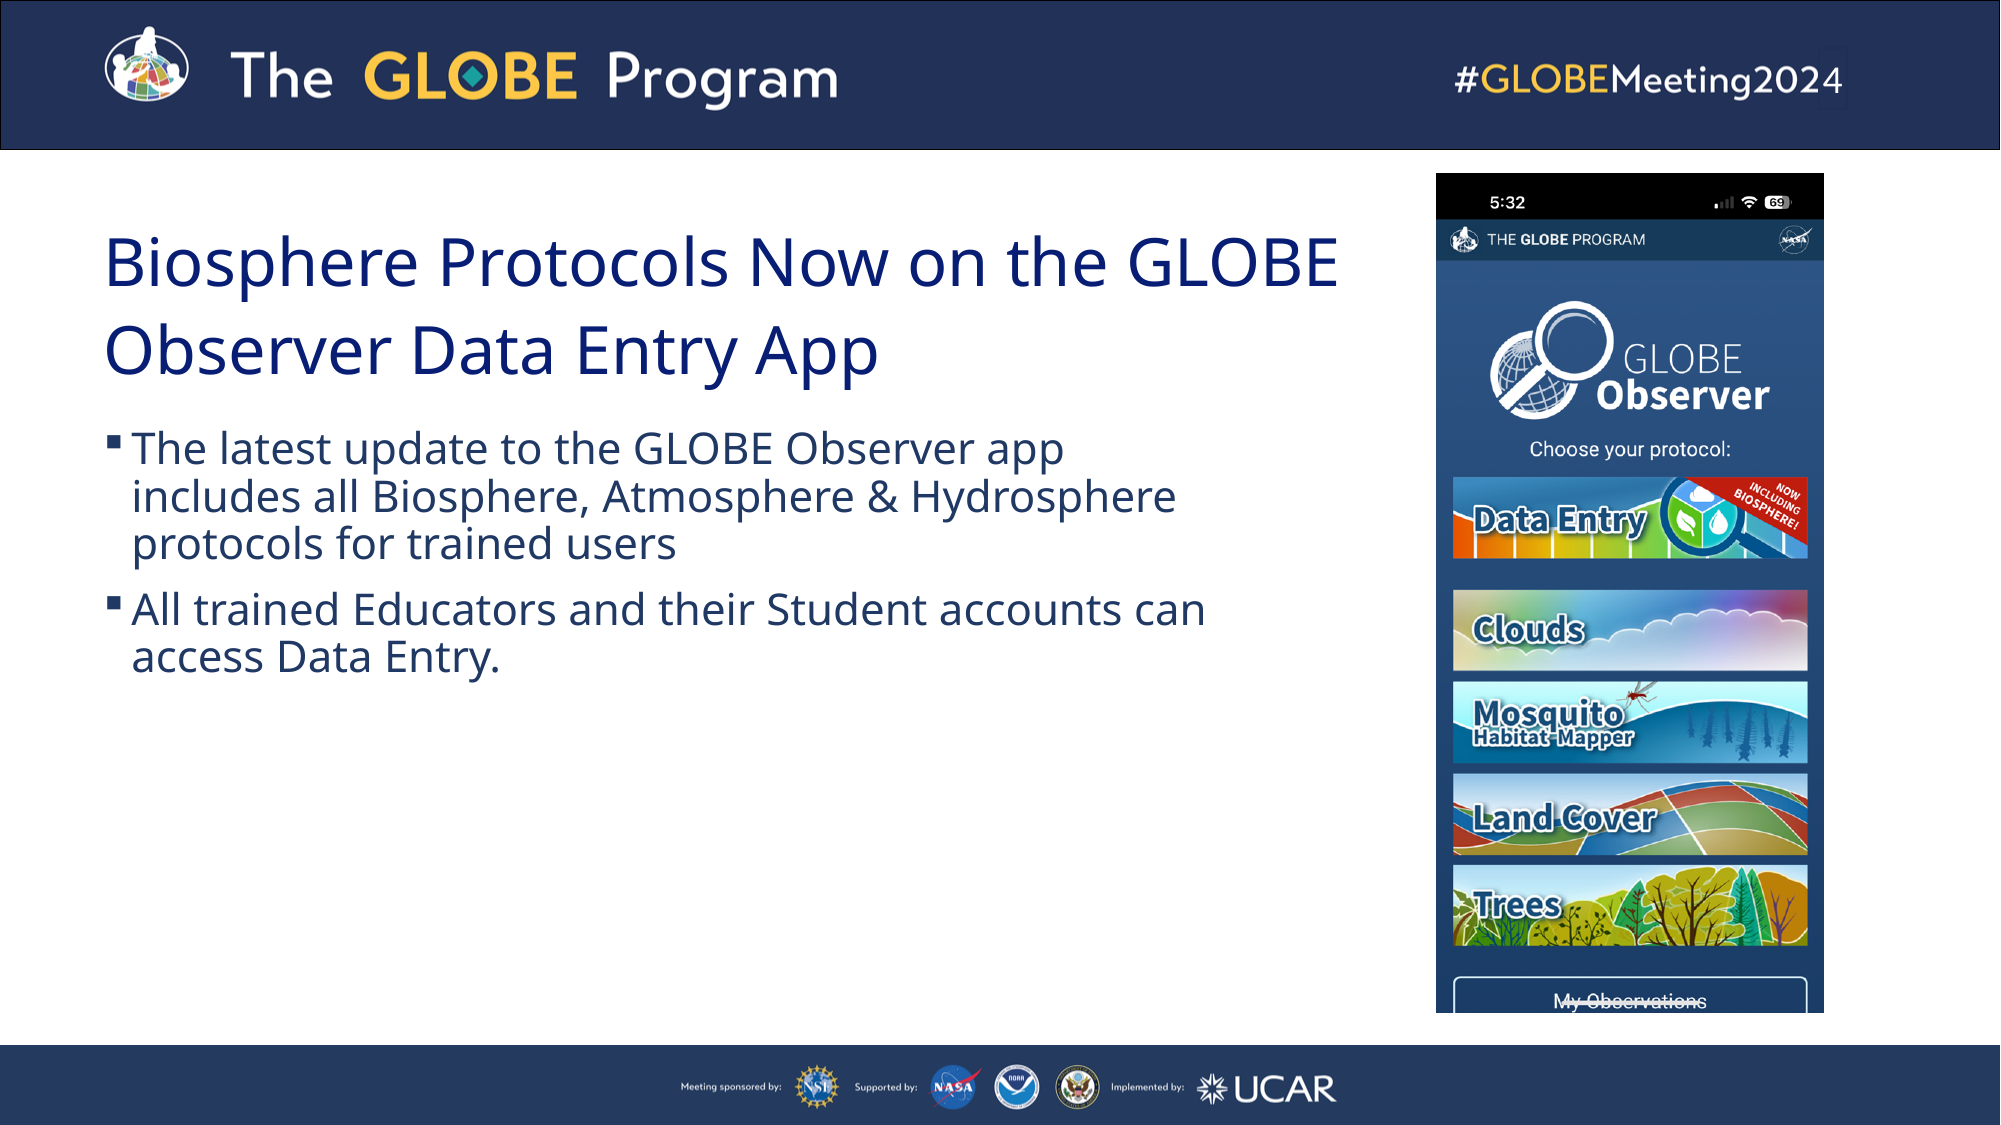

# Biosphere Protocols Now on the GLOBE Observer Data Entry App
The latest update to the GLOBE Observer app includes all Biosphere, Atmosphere & Hydrosphere protocols for trained users
All trained Educators and their Student accounts can access Data Entry.